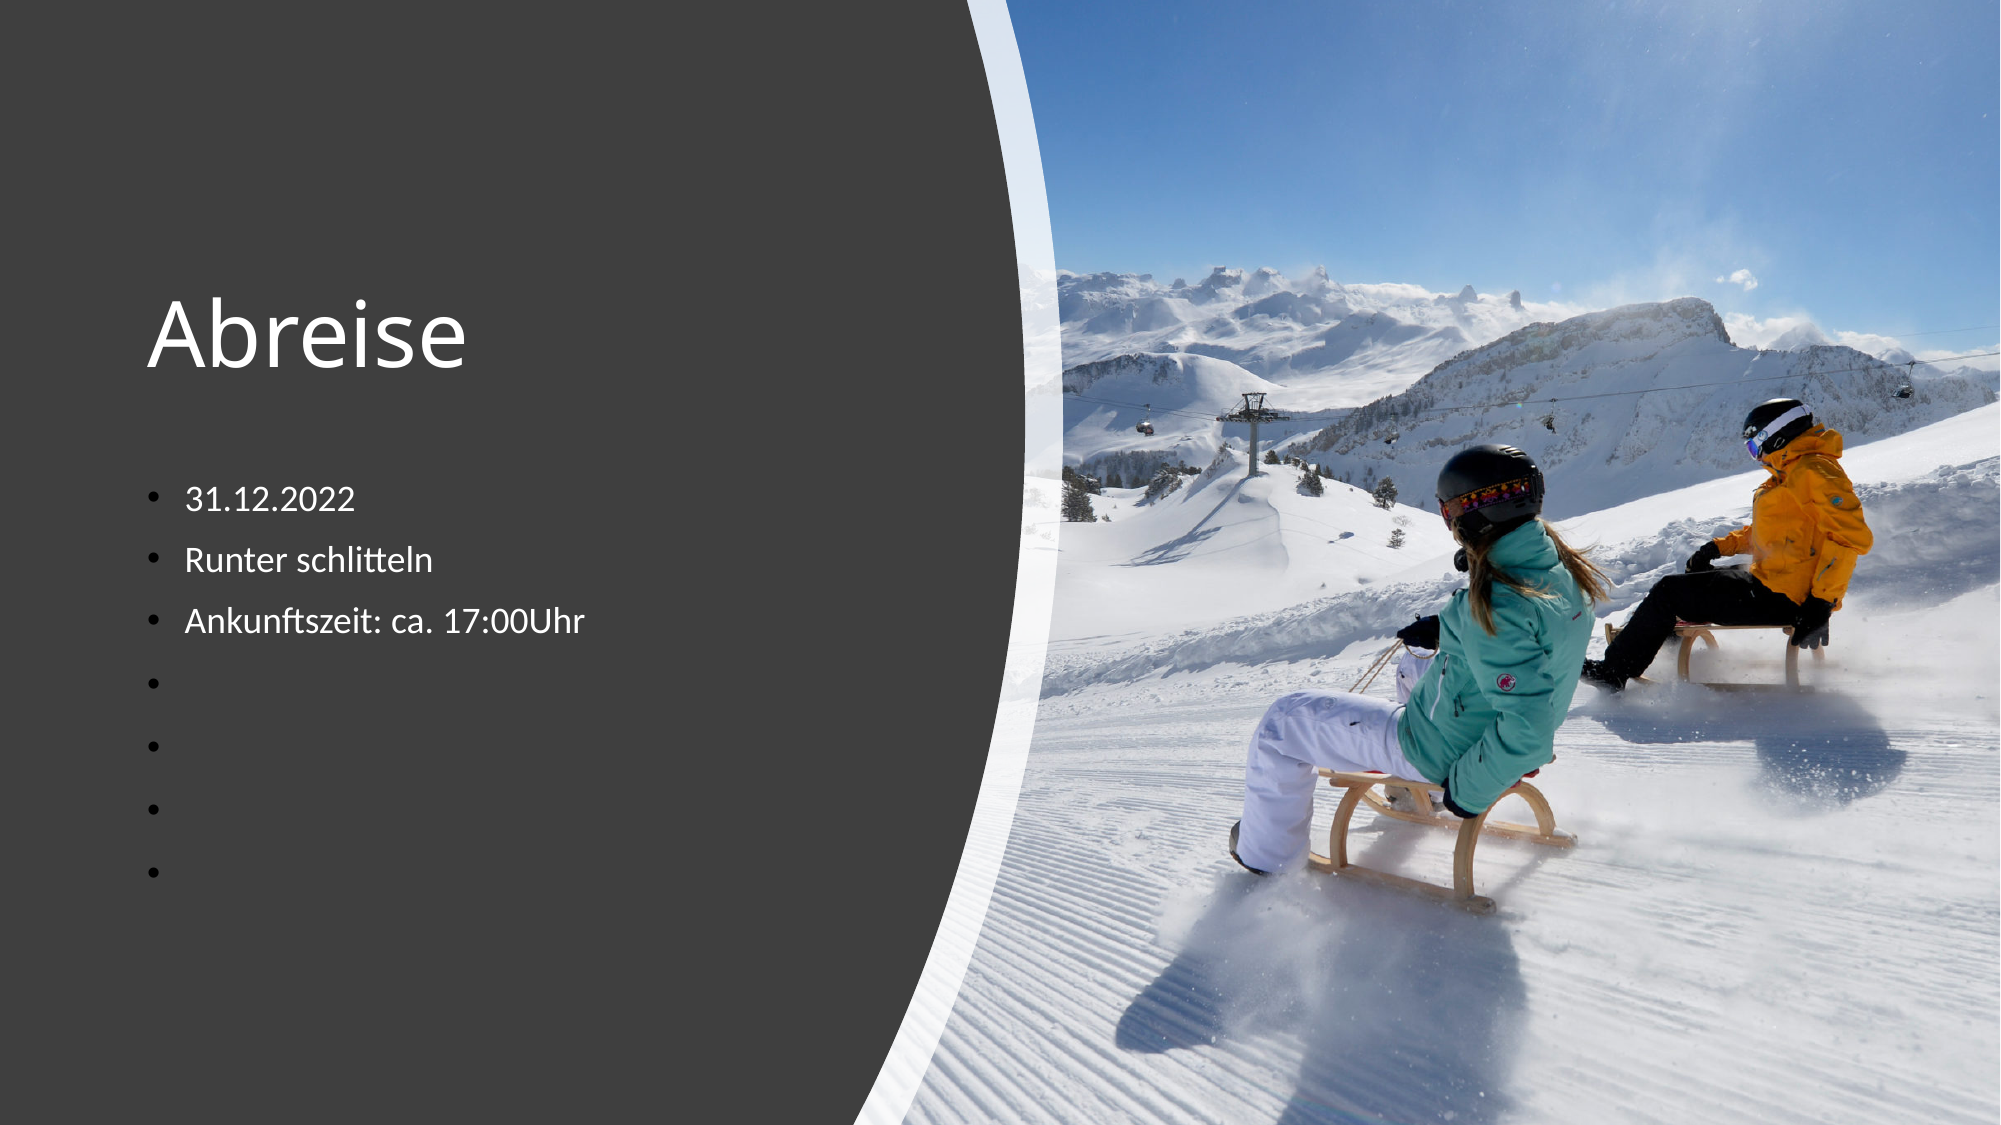

# Abreise
31.12.2022
Runter schlitteln
Ankunftszeit: ca. 17:00Uhr